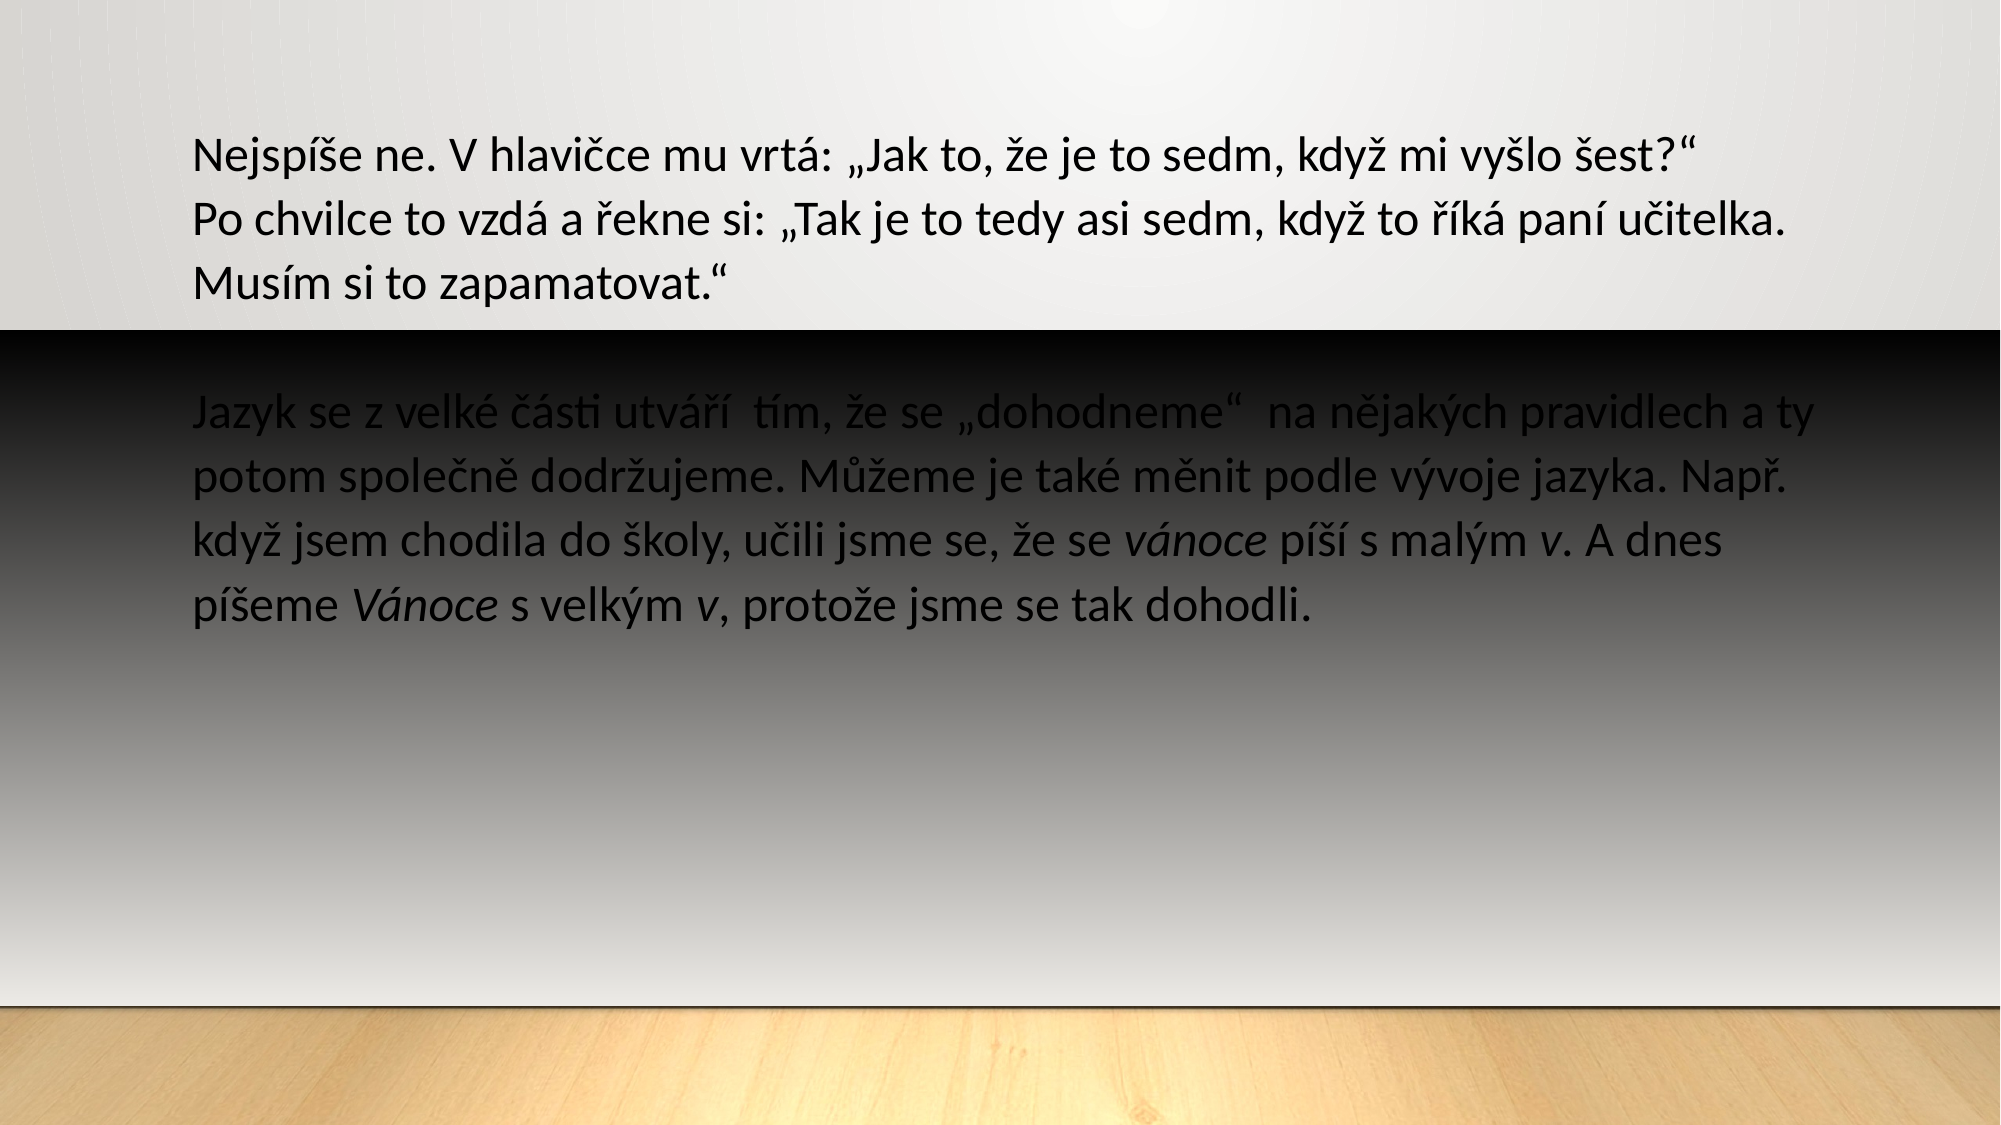

Nejspíše ne. V hlavičce mu vrtá: „Jak to, že je to sedm, když mi vyšlo šest?“
Po chvilce to vzdá a řekne si: „Tak je to tedy asi sedm, když to říká paní učitelka. Musím si to zapamatovat.“
Jazyk se z velké části utváří tím, že se „dohodneme“  na nějakých pravidlech a ty potom společně dodržujeme. Můžeme je také měnit podle vývoje jazyka. Např. když jsem chodila do školy, učili jsme se, že se vánoce píší s malým v. A dnes píšeme Vánoce s velkým v, protože jsme se tak dohodli.